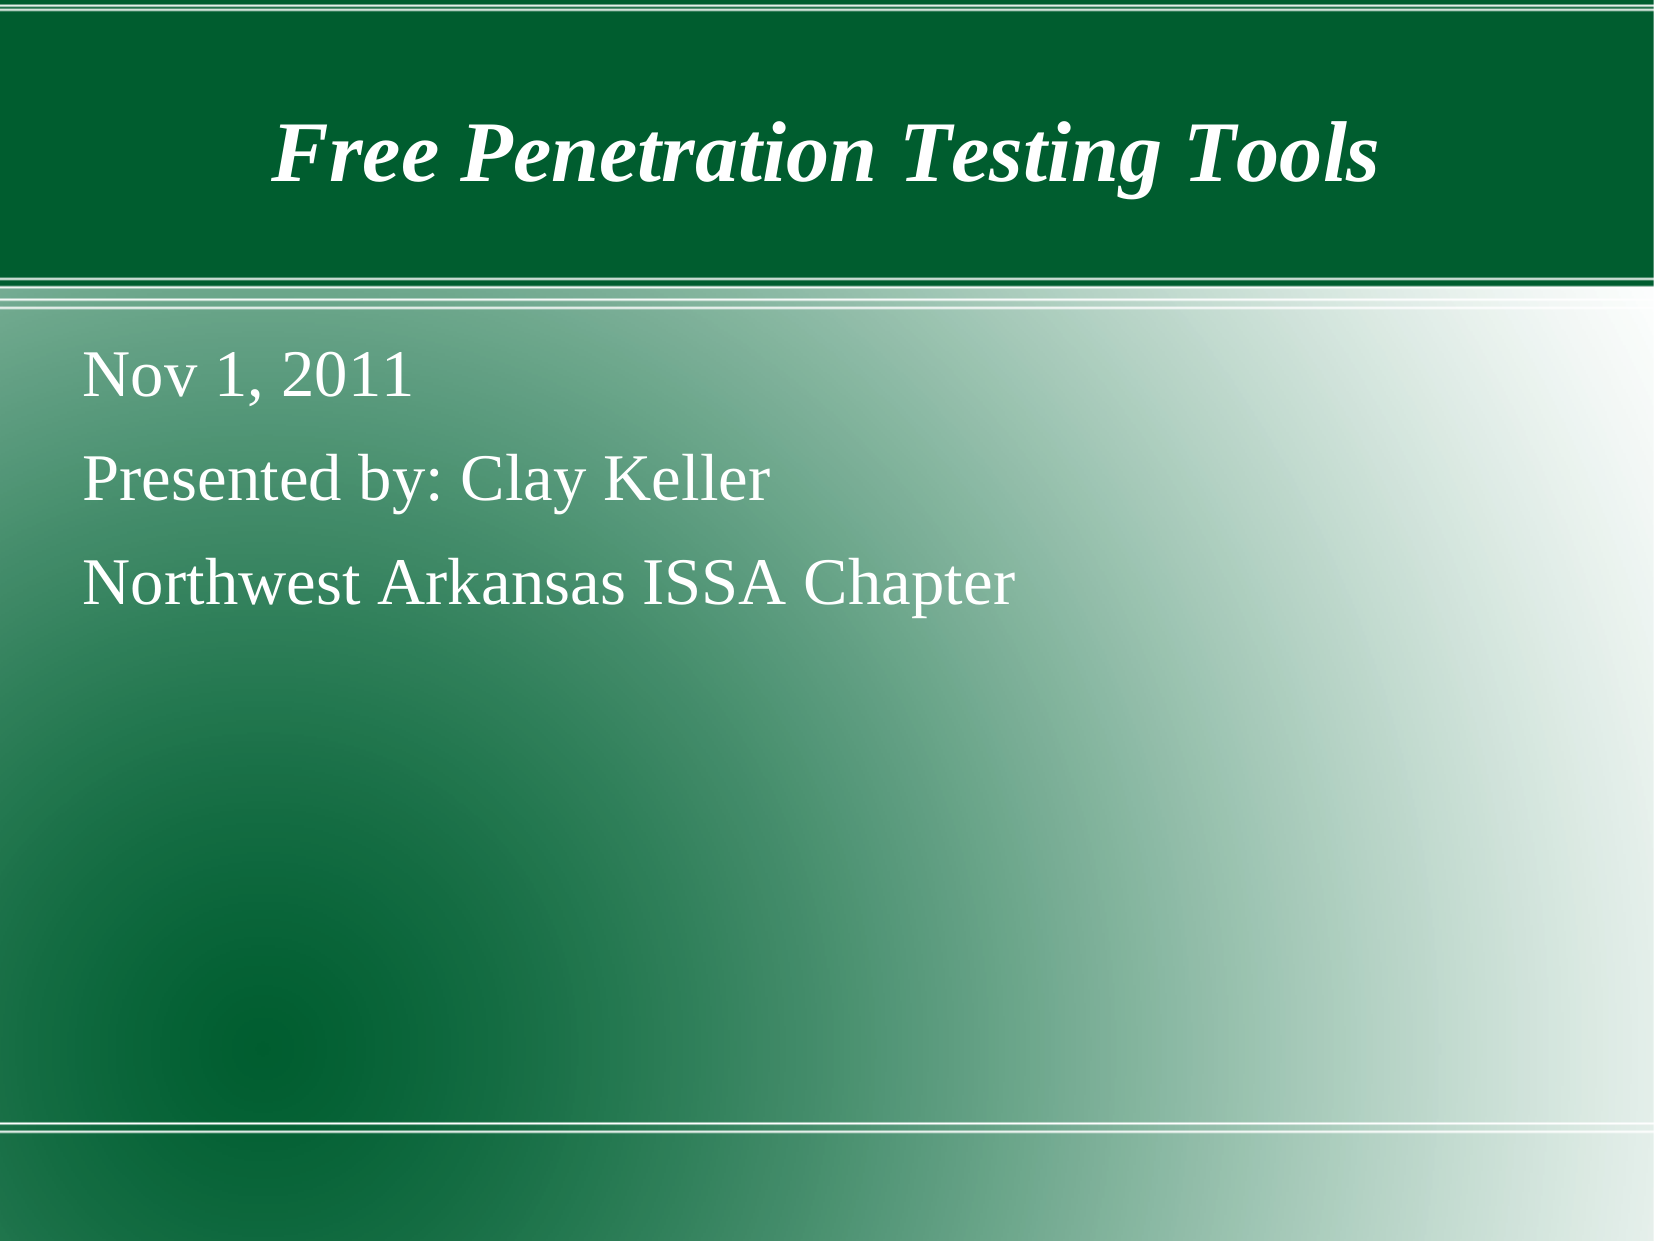

# Free Penetration Testing Tools
Nov 1, 2011
Presented by: Clay Keller
Northwest Arkansas ISSA Chapter